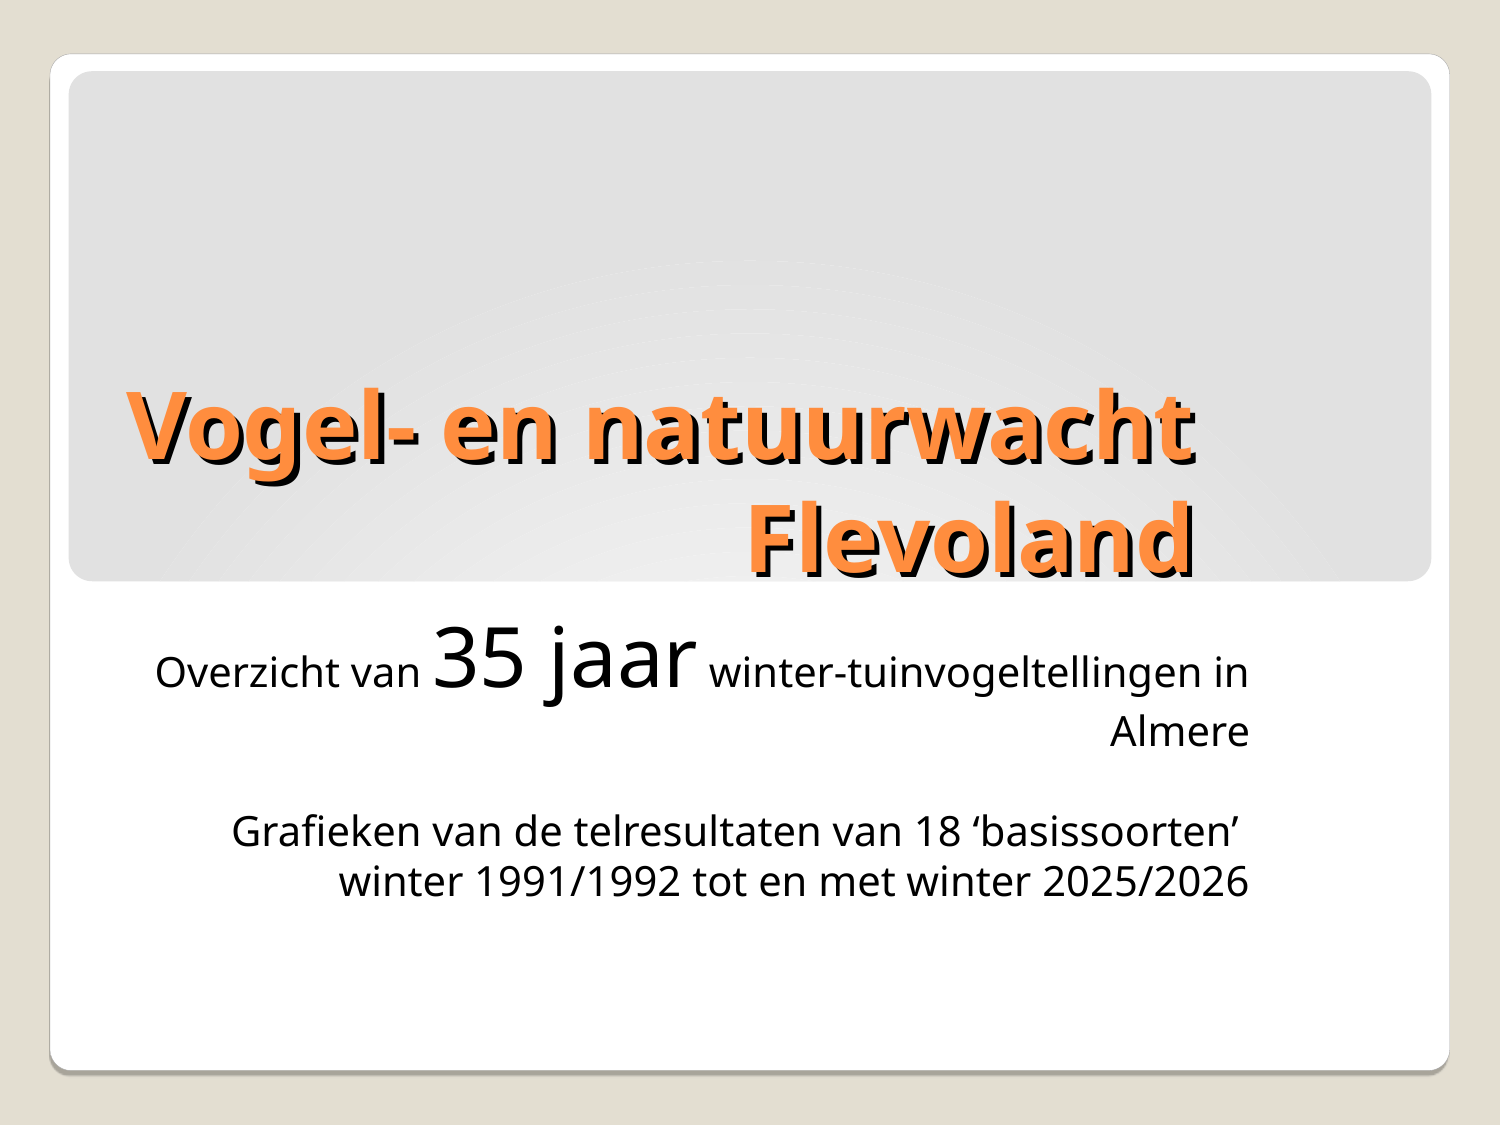

# Vogel- en natuurwacht Flevoland
Overzicht van 35 jaar winter-tuinvogeltellingen in Almere
Grafieken van de telresultaten van 18 ‘basissoorten’
winter 1991/1992 tot en met winter 2025/2026